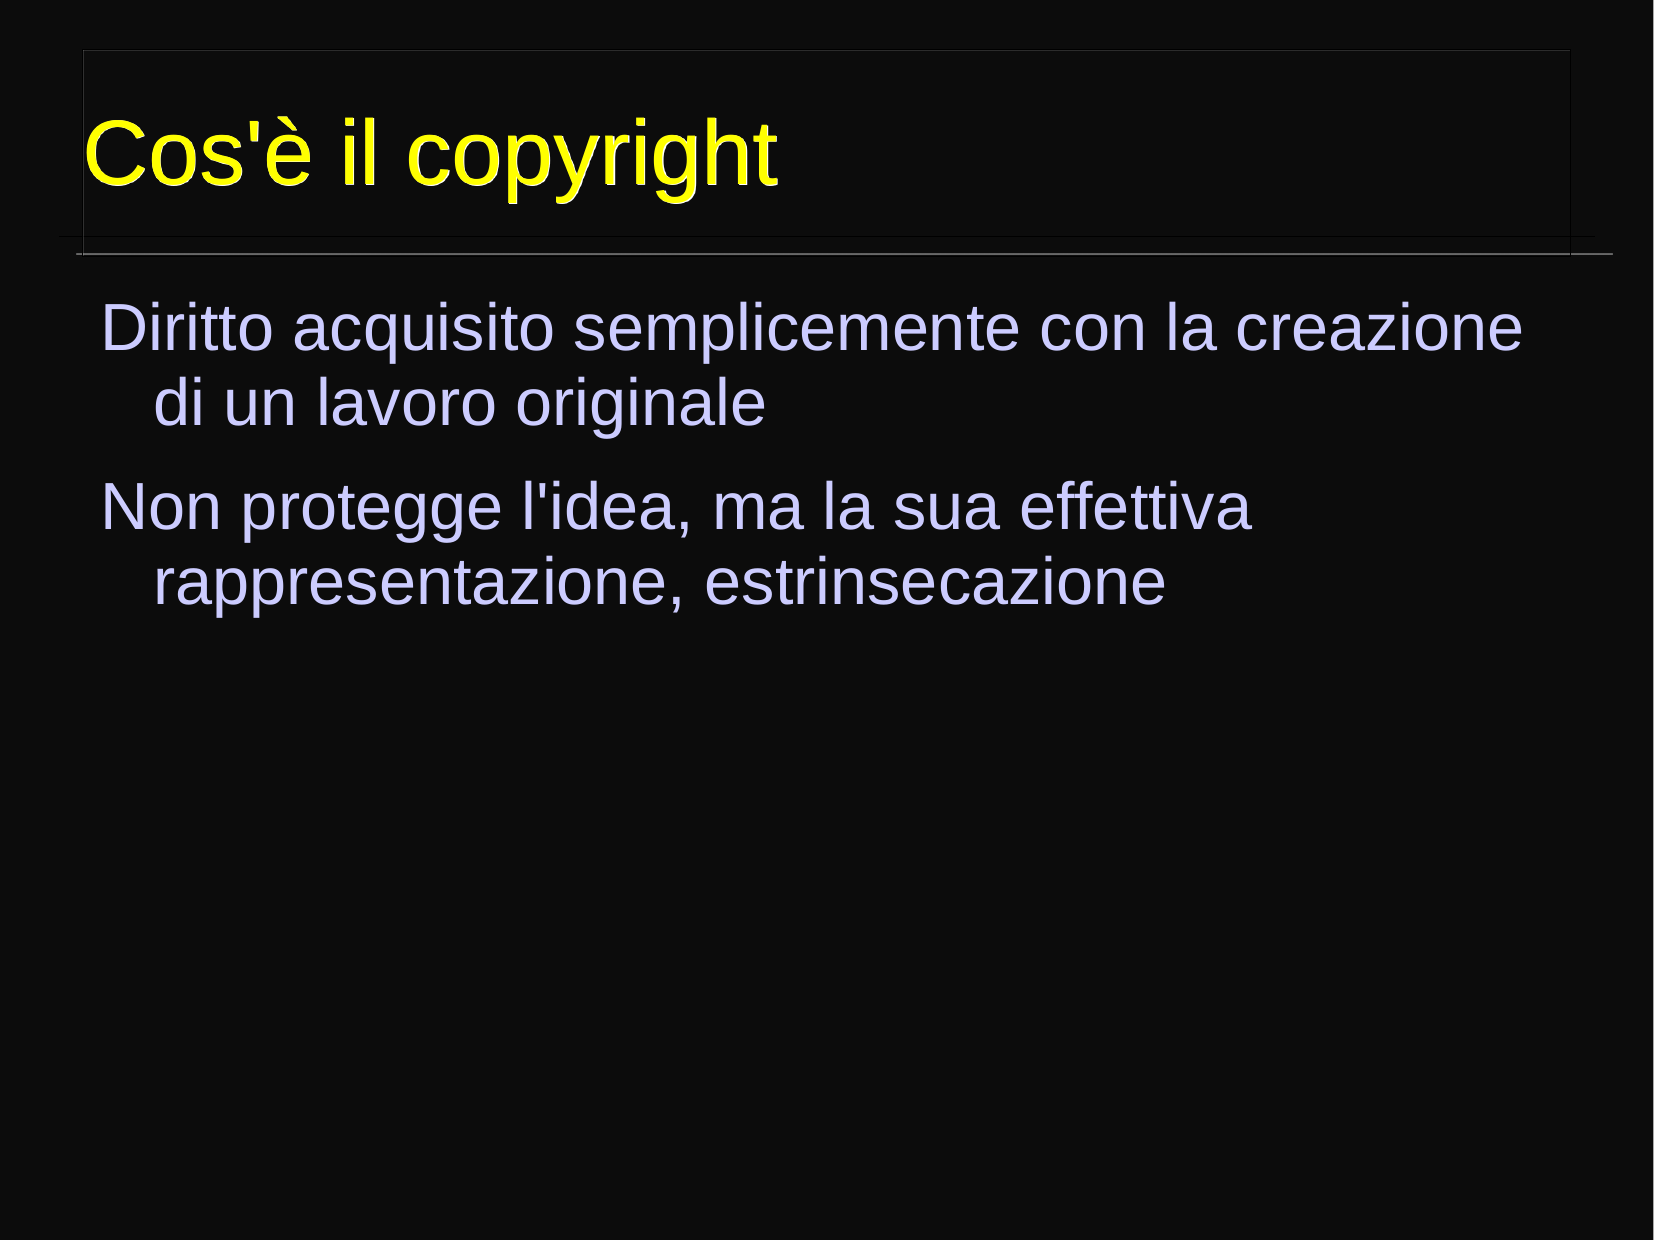

# Cos'è il copyright
Diritto acquisito semplicemente con la creazione di un lavoro originale
Non protegge l'idea, ma la sua effettiva rappresentazione, estrinsecazione